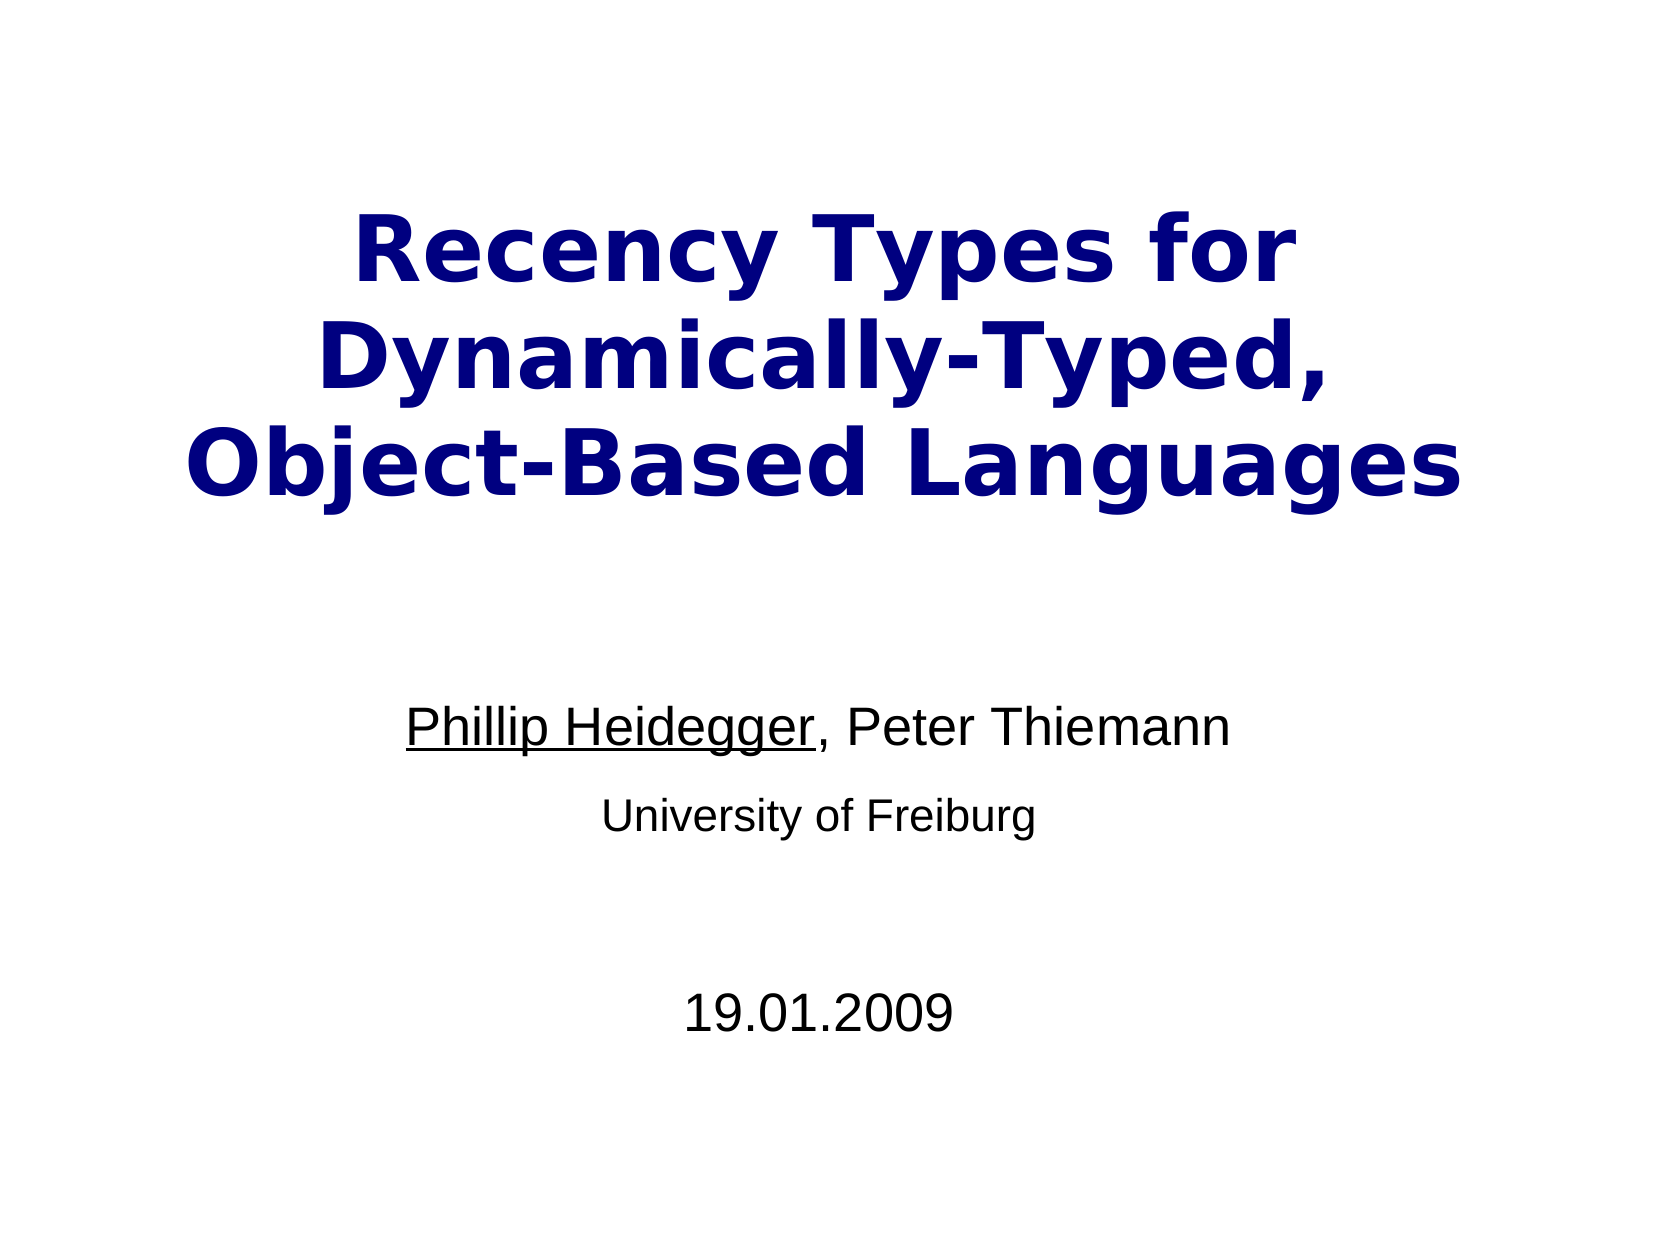

# Recency Types for Dynamically-Typed, Object-Based Languages
Phillip Heidegger, Peter Thiemann
University of Freiburg
19.01.2009
1